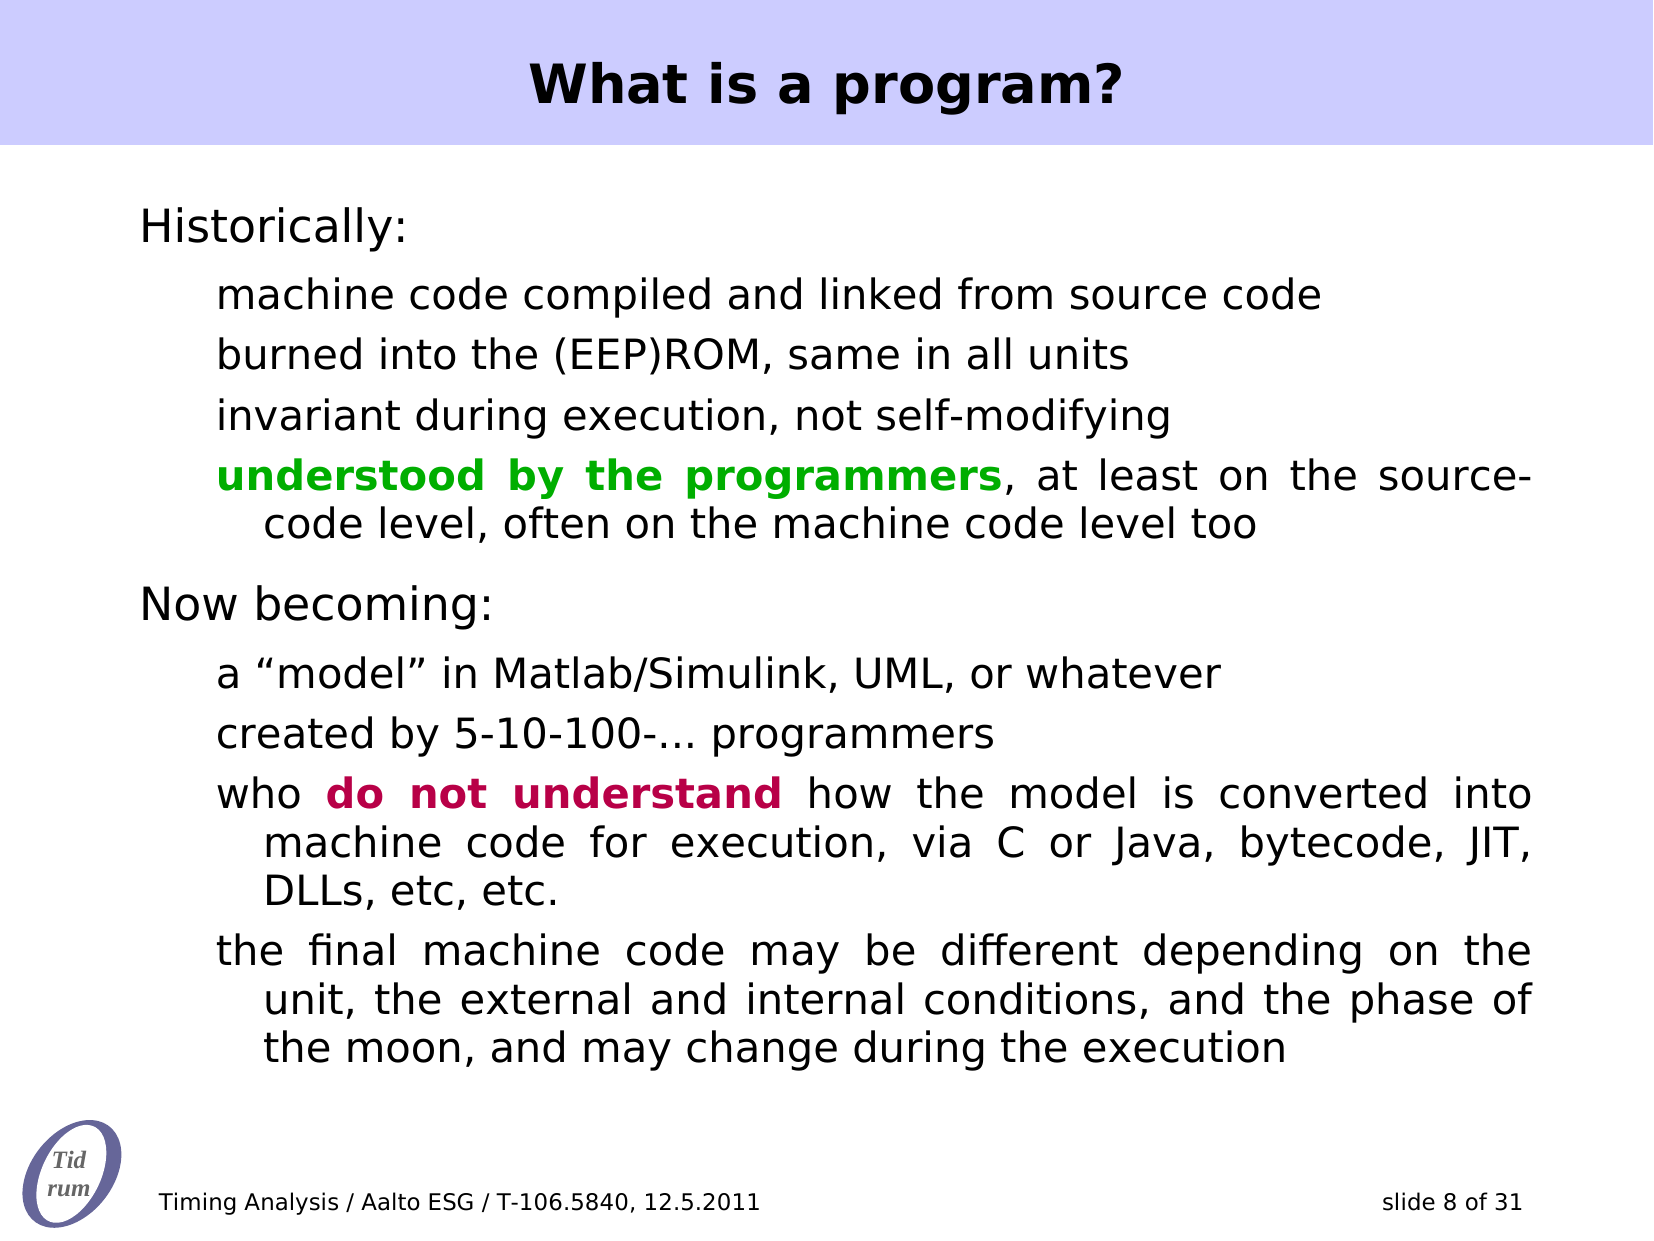

# What is a program?
Historically:
machine code compiled and linked from source code
burned into the (EEP)ROM, same in all units
invariant during execution, not self-modifying
understood by the programmers, at least on the source-code level, often on the machine code level too
Now becoming:
a “model” in Matlab/Simulink, UML, or whatever
created by 5-10-100-... programmers
who do not understand how the model is converted into machine code for execution, via C or Java, bytecode, JIT, DLLs, etc, etc.
the final machine code may be different depending on the unit, the external and internal conditions, and the phase of the moon, and may change during the execution